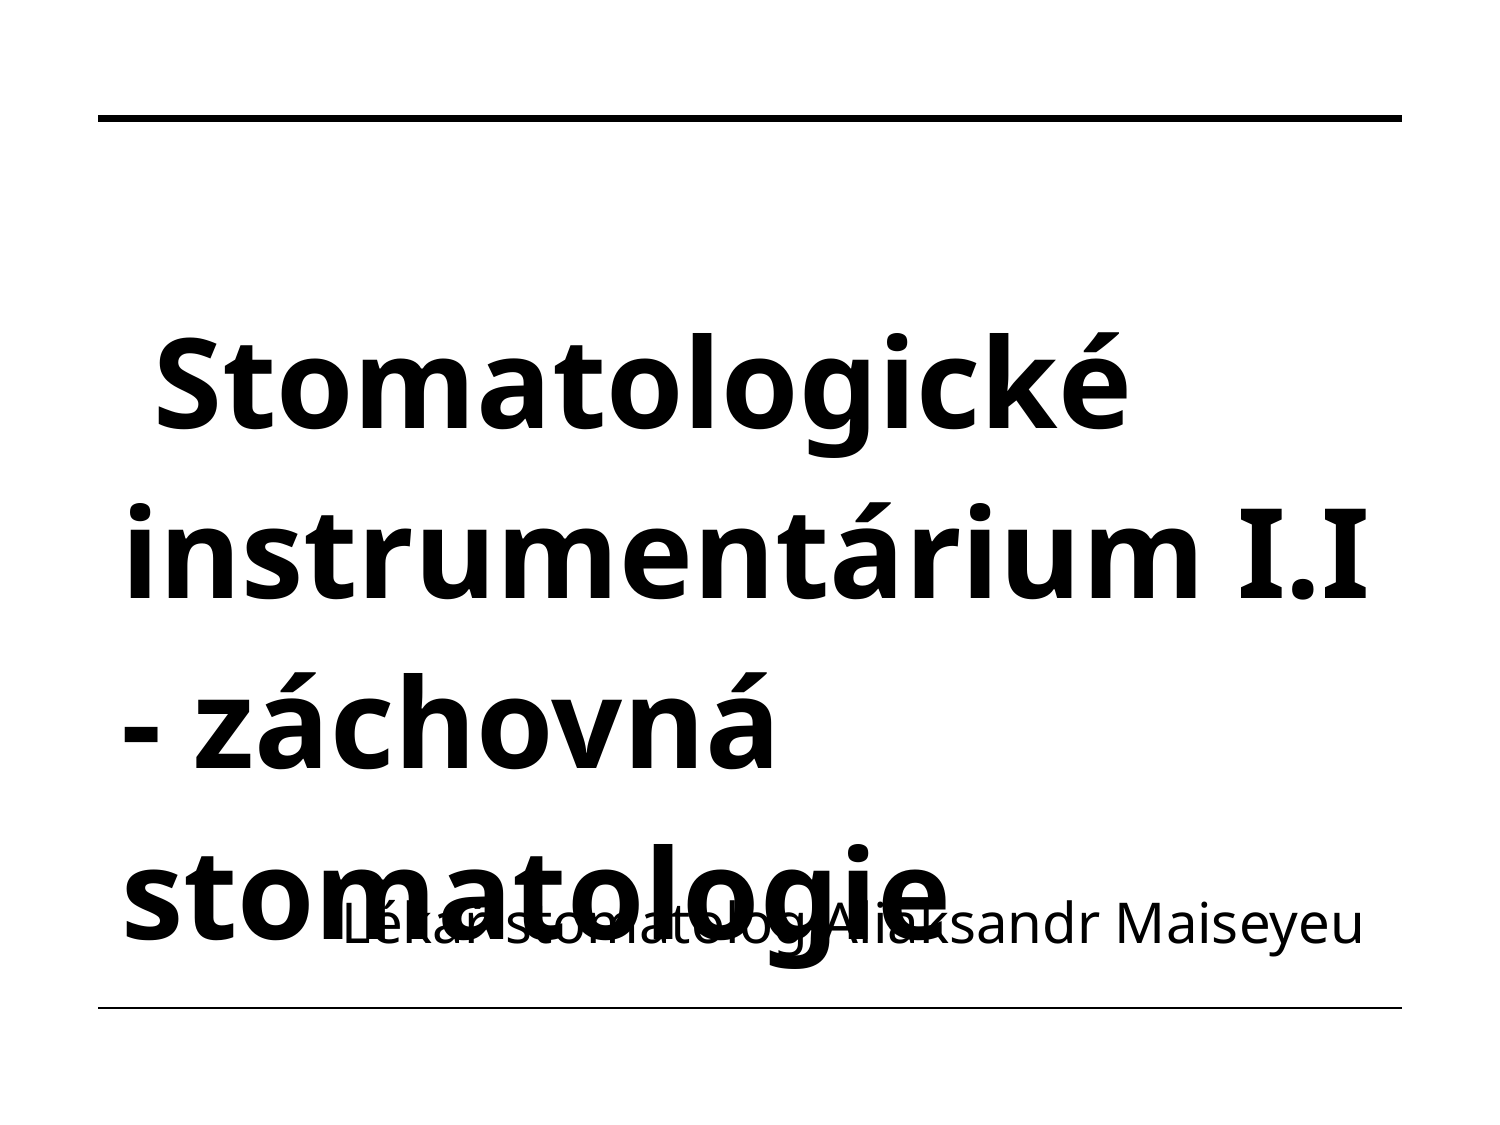

Stomatologické instrumentárium I.I - záchovná stomatologie
Lékař-stomatolog Aliaksandr Maiseyeu